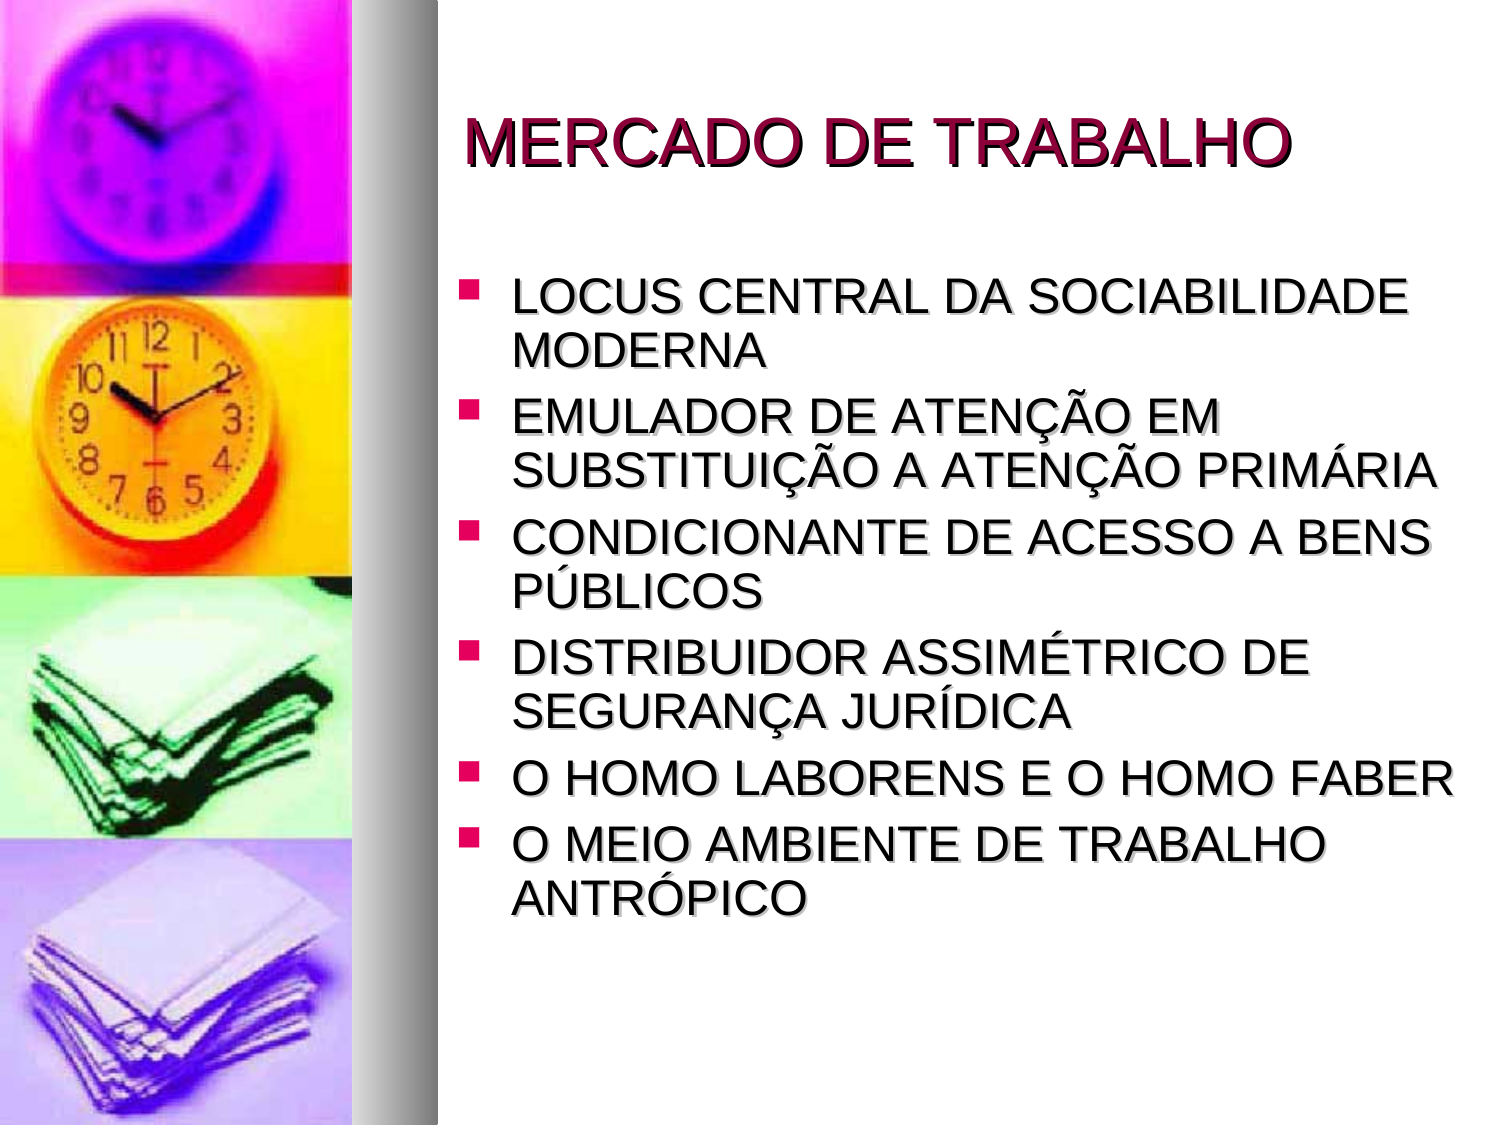

# MERCADO DE TRABALHO
LOCUS CENTRAL DA SOCIABILIDADE MODERNA
EMULADOR DE ATENÇÃO EM SUBSTITUIÇÃO A ATENÇÃO PRIMÁRIA
CONDICIONANTE DE ACESSO A BENS PÚBLICOS
DISTRIBUIDOR ASSIMÉTRICO DE SEGURANÇA JURÍDICA
O HOMO LABORENS E O HOMO FABER
O MEIO AMBIENTE DE TRABALHO ANTRÓPICO